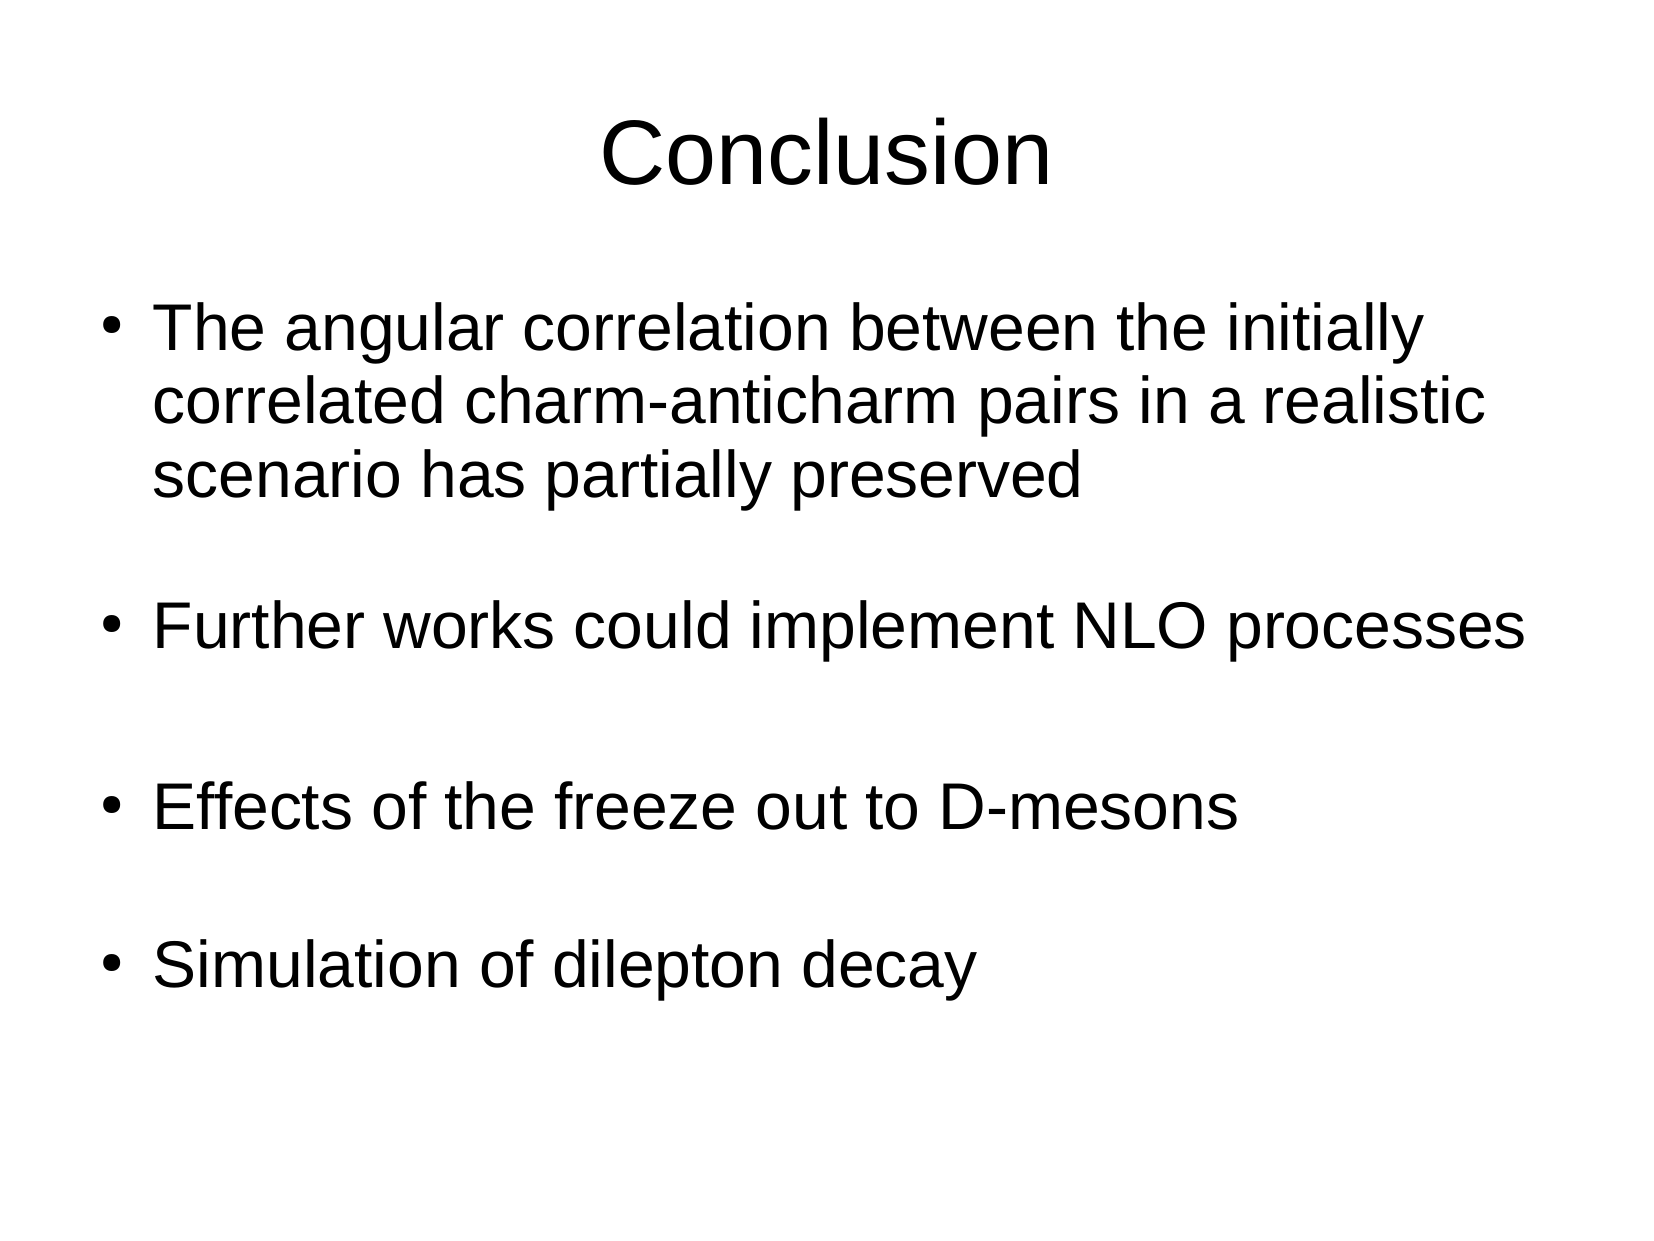

# Conclusion
The angular correlation between the initially correlated charm-anticharm pairs in a realistic scenario has partially preserved
Further works could implement NLO processes
Effects of the freeze out to D-mesons
Simulation of dilepton decay